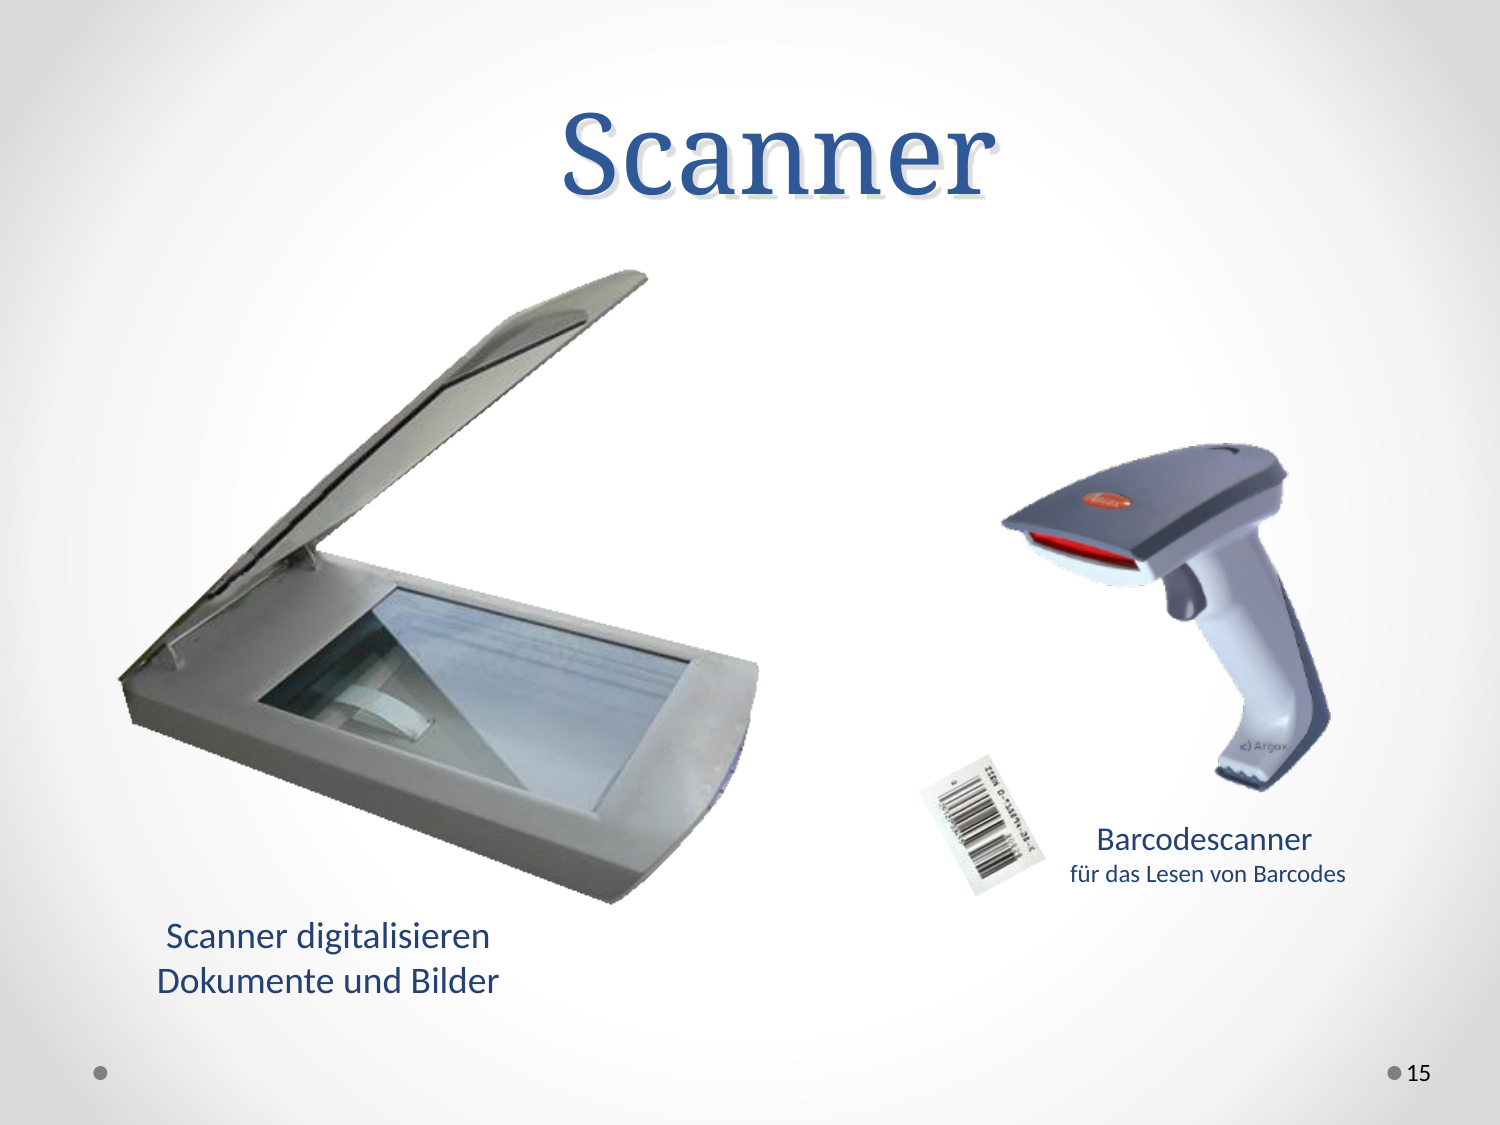

# Scanner
Barcodescanner
für das Lesen von Barcodes
Scanner digitalisieren Dokumente und Bilder